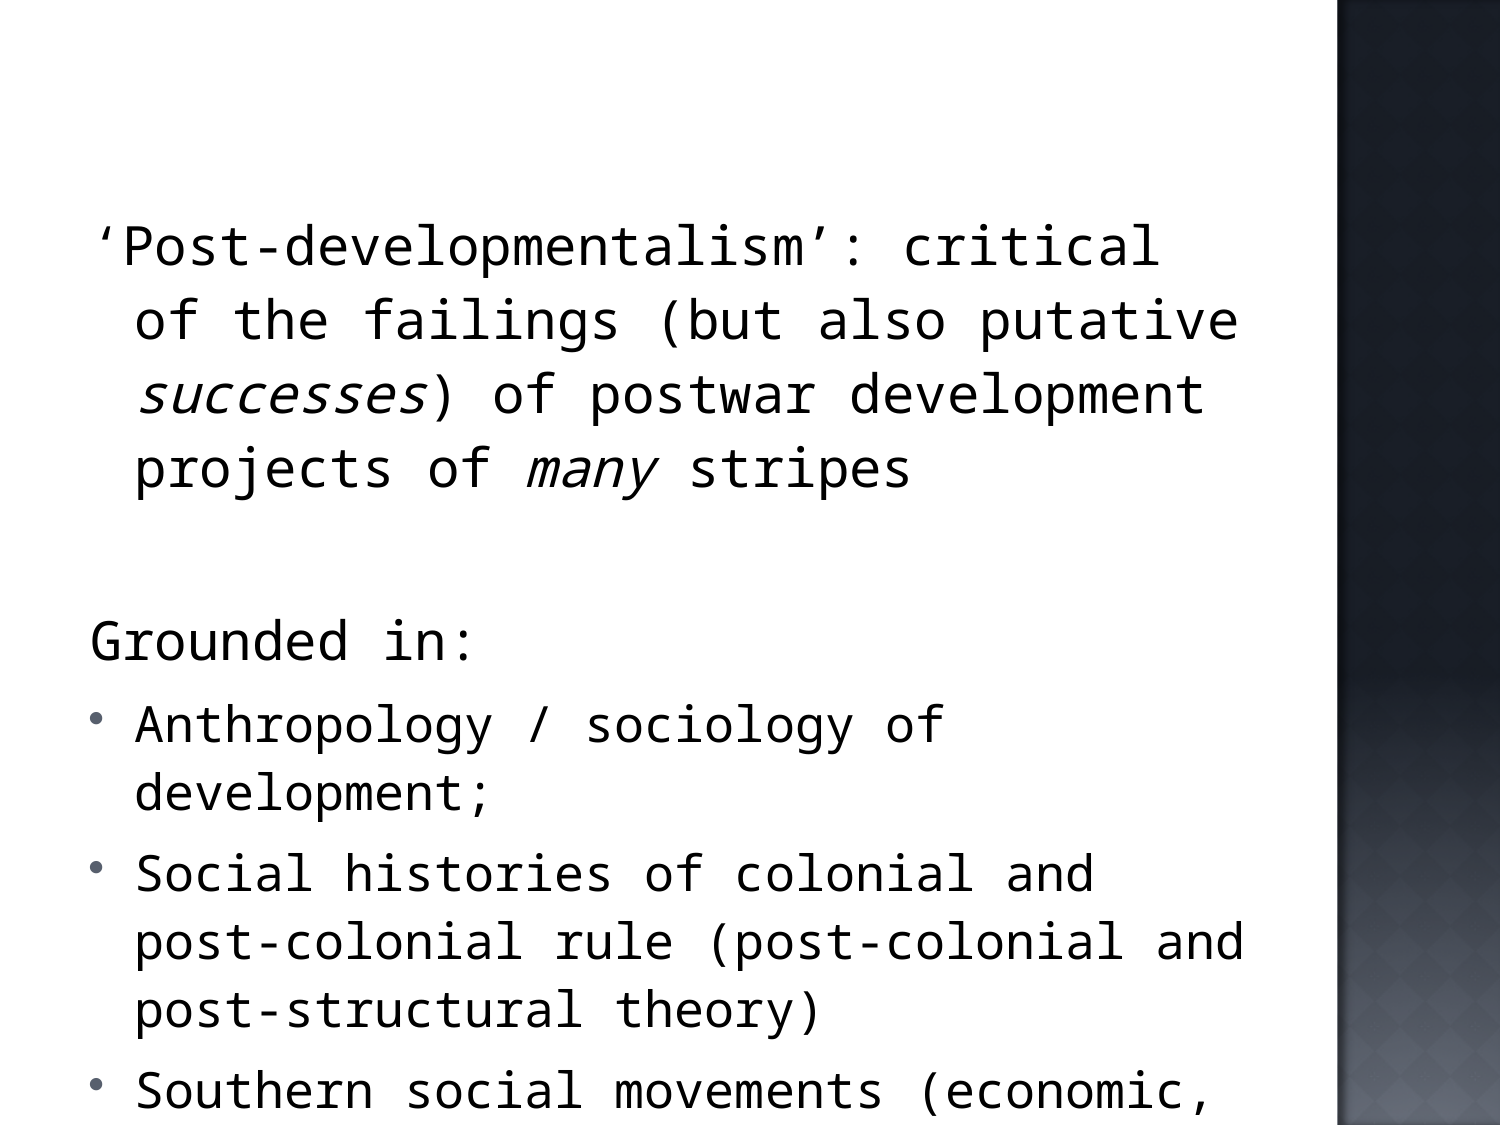

#
‘Post-developmentalism’: critical of the failings (but also putative successes) of postwar development projects of many stripes
Grounded in:
Anthropology / sociology of development;
Social histories of colonial and post-colonial rule (post-colonial and post-structural theory)
Southern social movements (economic, environmental, etc.)